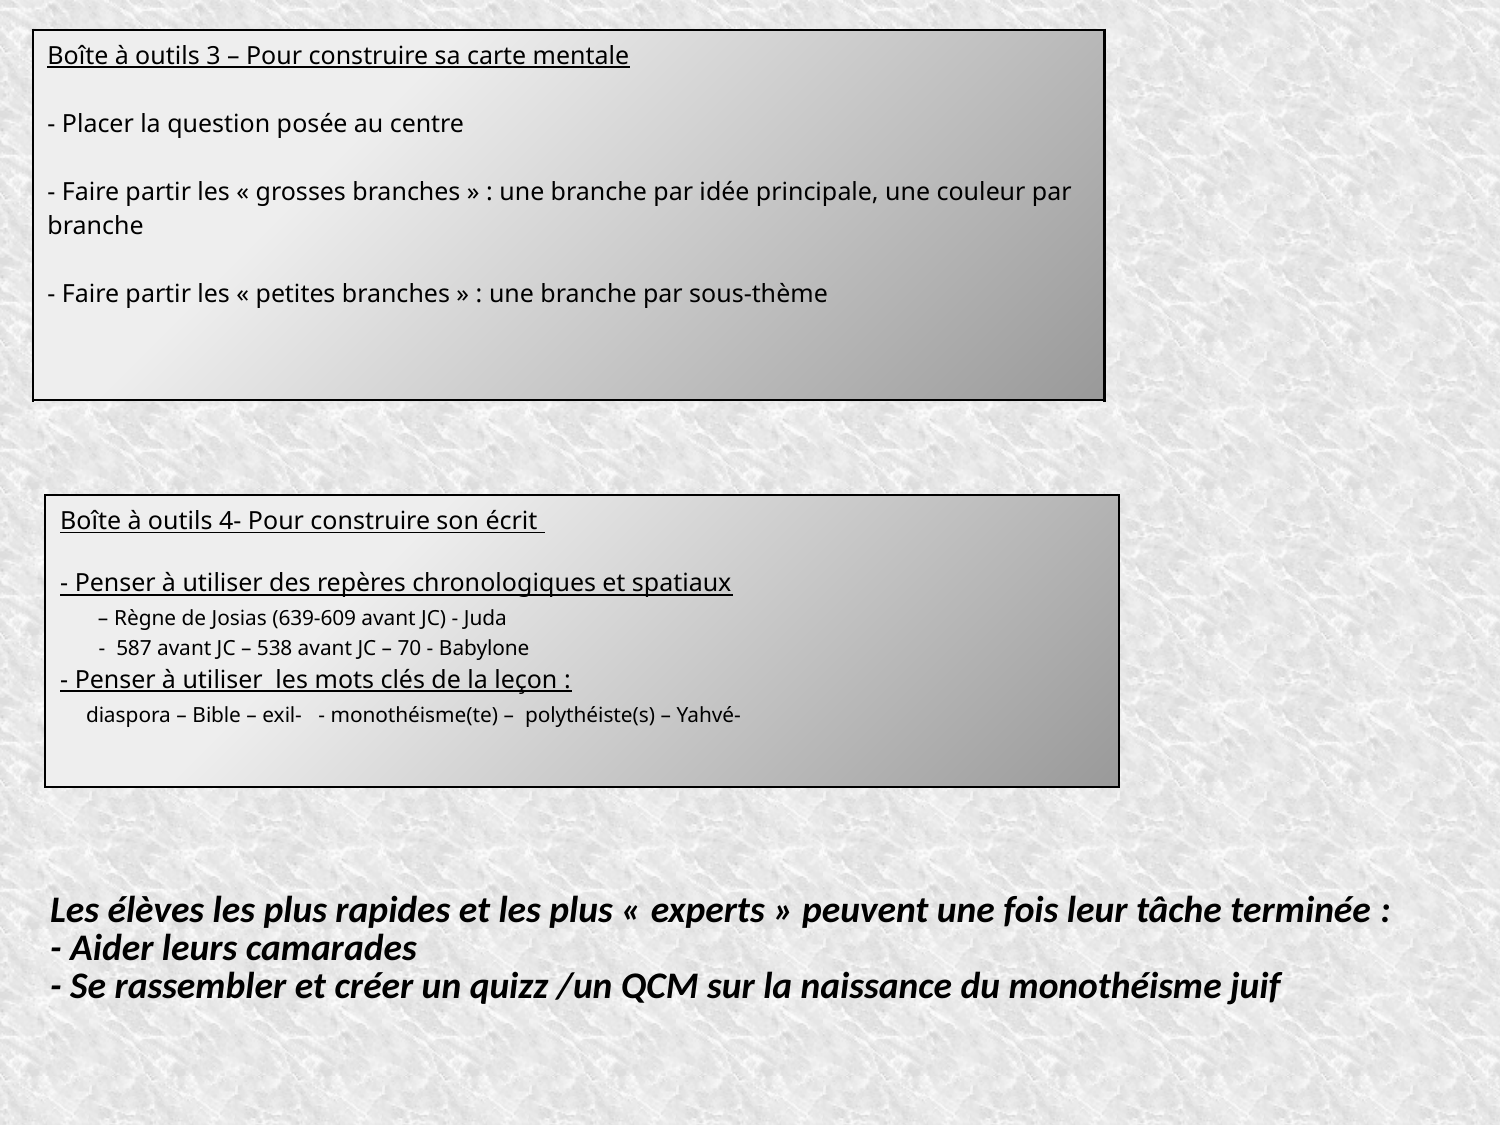

| Boîte à outils 3 – Pour construire sa carte mentale - Placer la question posée au centre - Faire partir les « grosses branches » : une branche par idée principale, une couleur par branche - Faire partir les « petites branches » : une branche par sous-thème |
| --- |
| Boîte à outils 4- Pour construire son écrit  - Penser à utiliser des repères chronologiques et spatiaux – Règne de Josias (639-609 avant JC) - Juda - 587 avant JC – 538 avant JC – 70 - Babylone - Penser à utiliser les mots clés de la leçon : diaspora – Bible – exil- - monothéisme(te) – polythéiste(s) – Yahvé- |
| --- |
Les élèves les plus rapides et les plus « experts » peuvent une fois leur tâche terminée :
- Aider leurs camarades
- Se rassembler et créer un quizz /un QCM sur la naissance du monothéisme juif